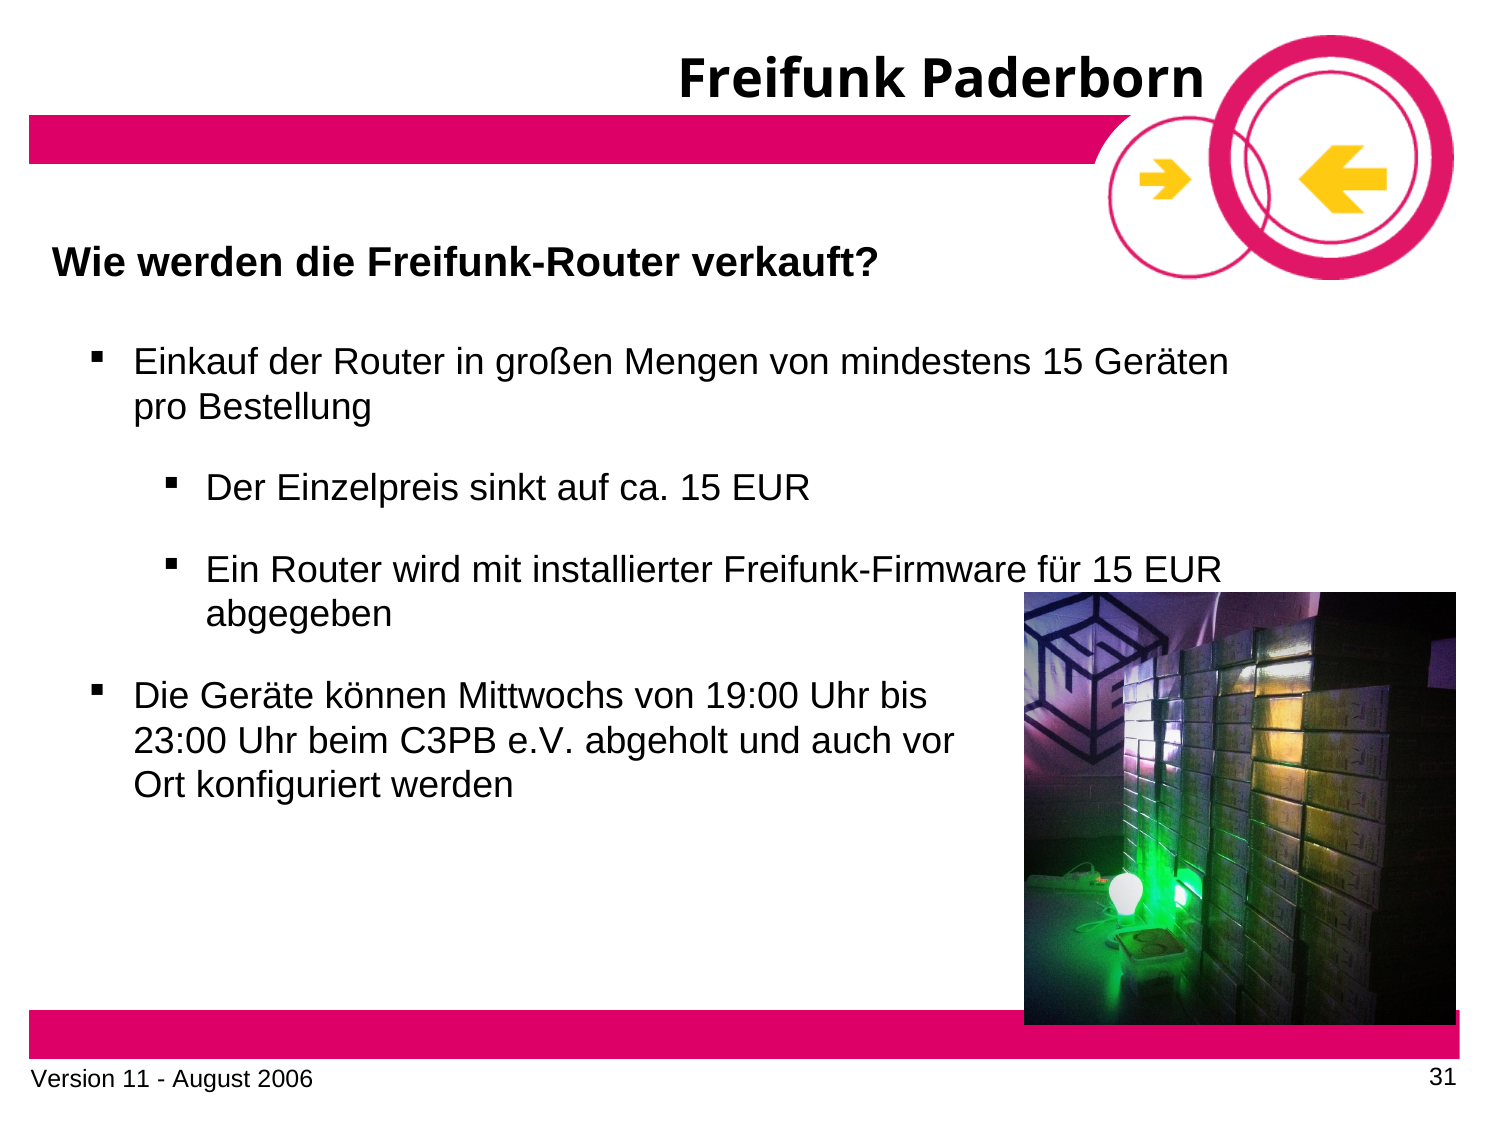

Wie werden die Freifunk-Router verkauft?
Einkauf der Router in großen Mengen von mindestens 15 Geräten pro Bestellung
Der Einzelpreis sinkt auf ca. 15 EUR
Ein Router wird mit installierter Freifunk-Firmware für 15 EUR abgegeben
Die Geräte können Mittwochs von 19:00 Uhr bis
23:00 Uhr beim C3PB e.V. abgeholt und auch vor
Ort konfiguriert werden
31
Version 11 - August 2006